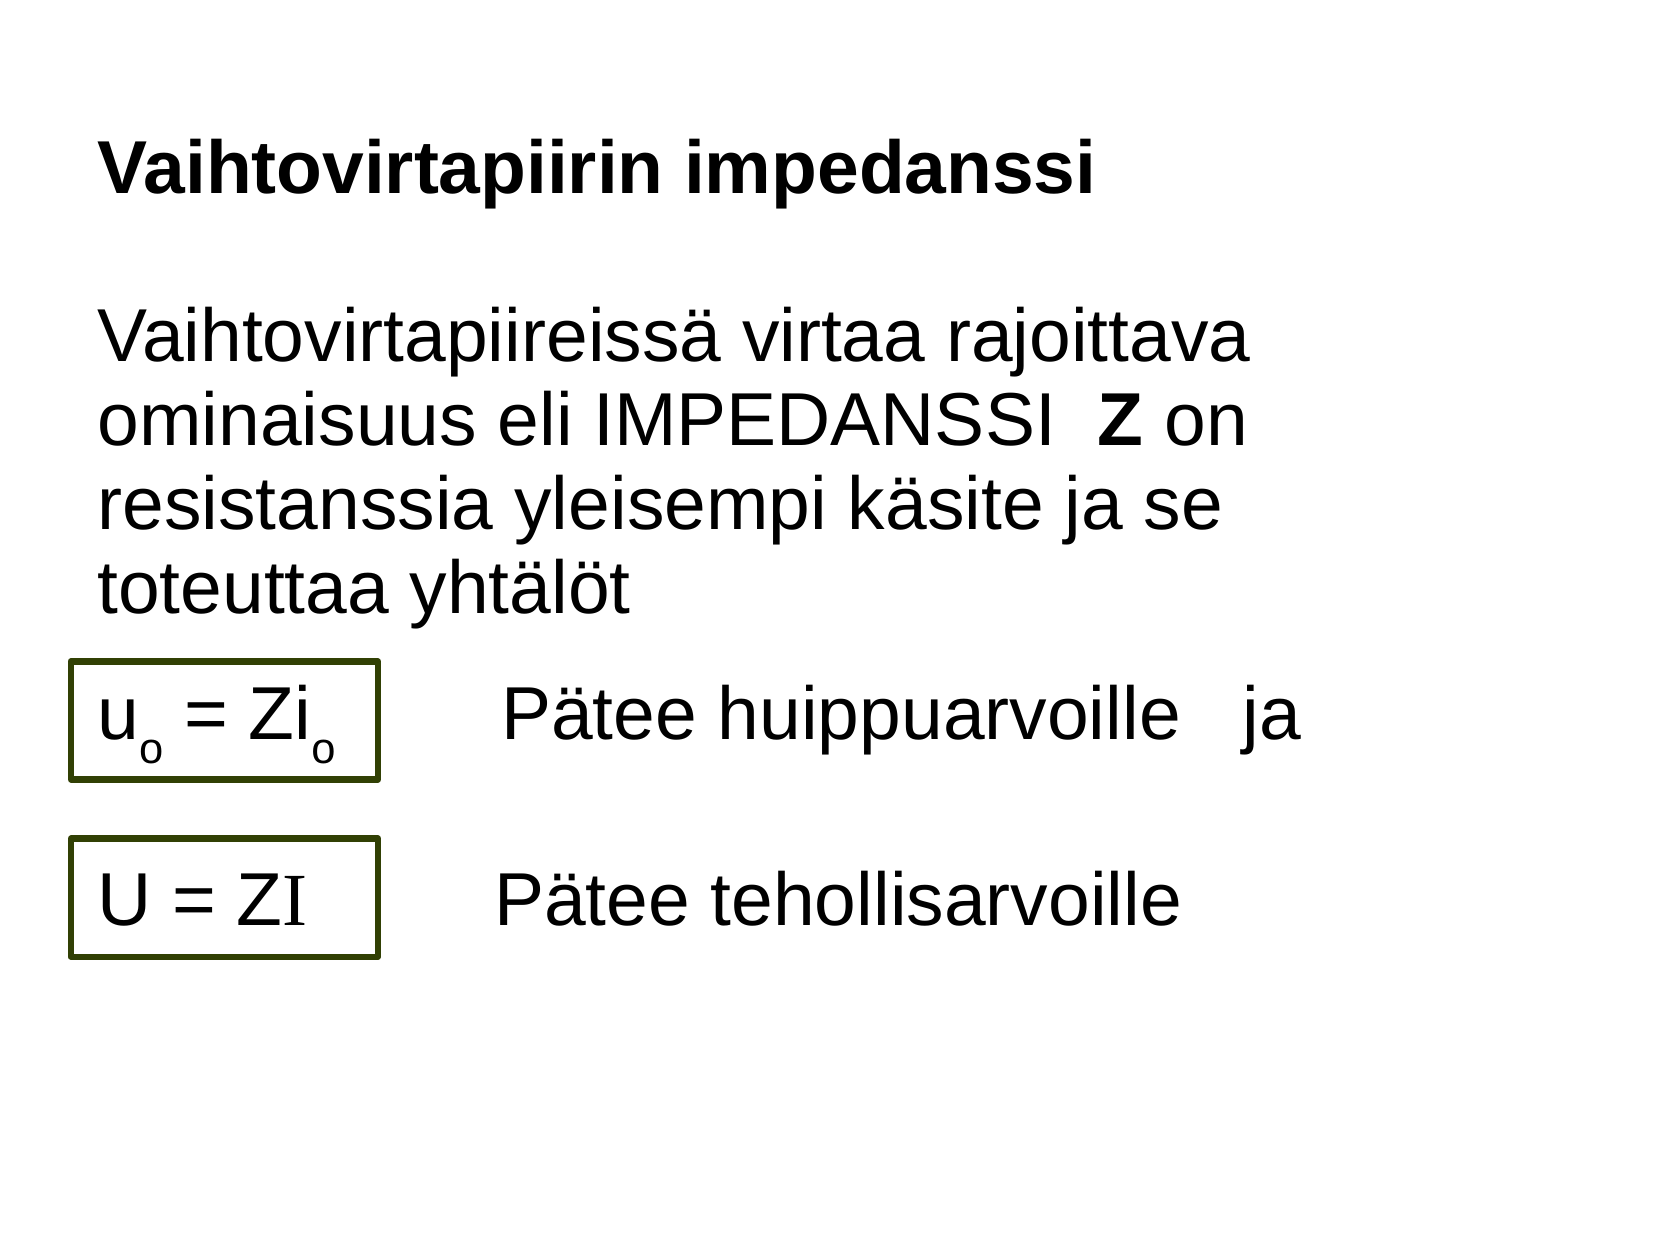

Vaihtovirtapiirin impedanssi
Vaihtovirtapiireissä virtaa rajoittava ominaisuus eli IMPEDANSSI Z on resistanssia yleisempi käsite ja se toteuttaa yhtälöt
uo = Zio Pätee huippuarvoille ja
U = ZI Pätee tehollisarvoille